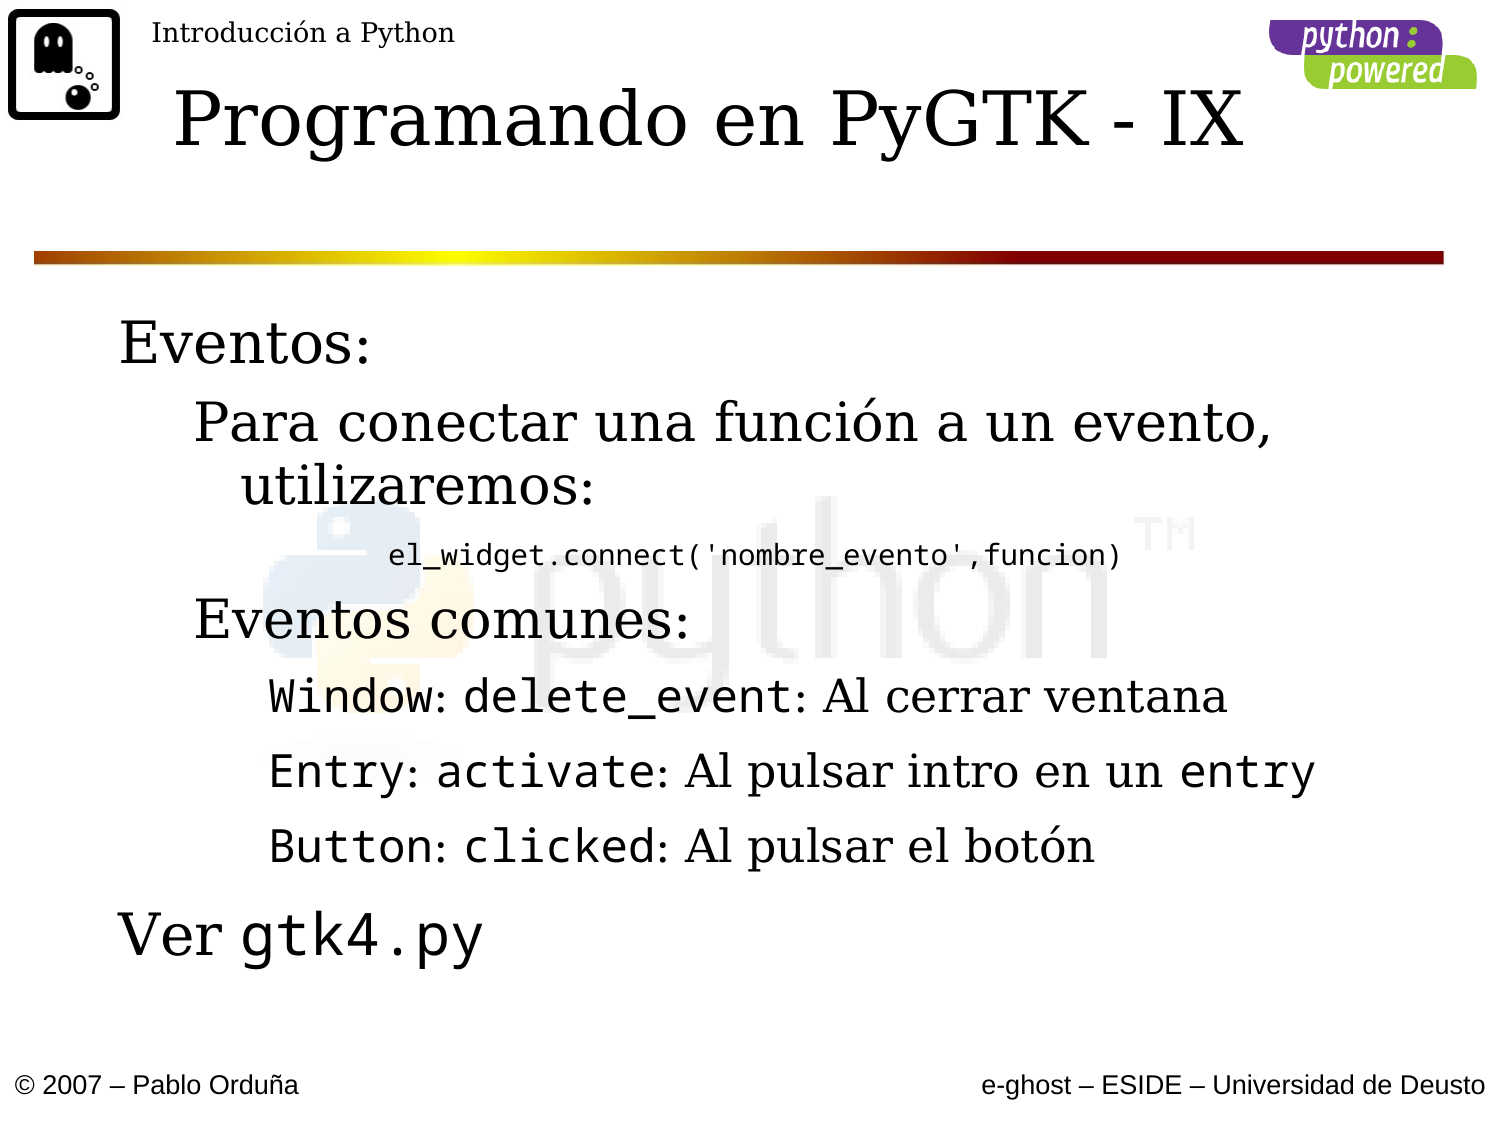

# Programando en PyGTK - IX
Eventos:
Para conectar una función a un evento, utilizaremos:
el_widget.connect('nombre_evento',funcion)
Eventos comunes:
Window: delete_event: Al cerrar ventana
Entry: activate: Al pulsar intro en un entry
Button: clicked: Al pulsar el botón
Ver gtk4.py